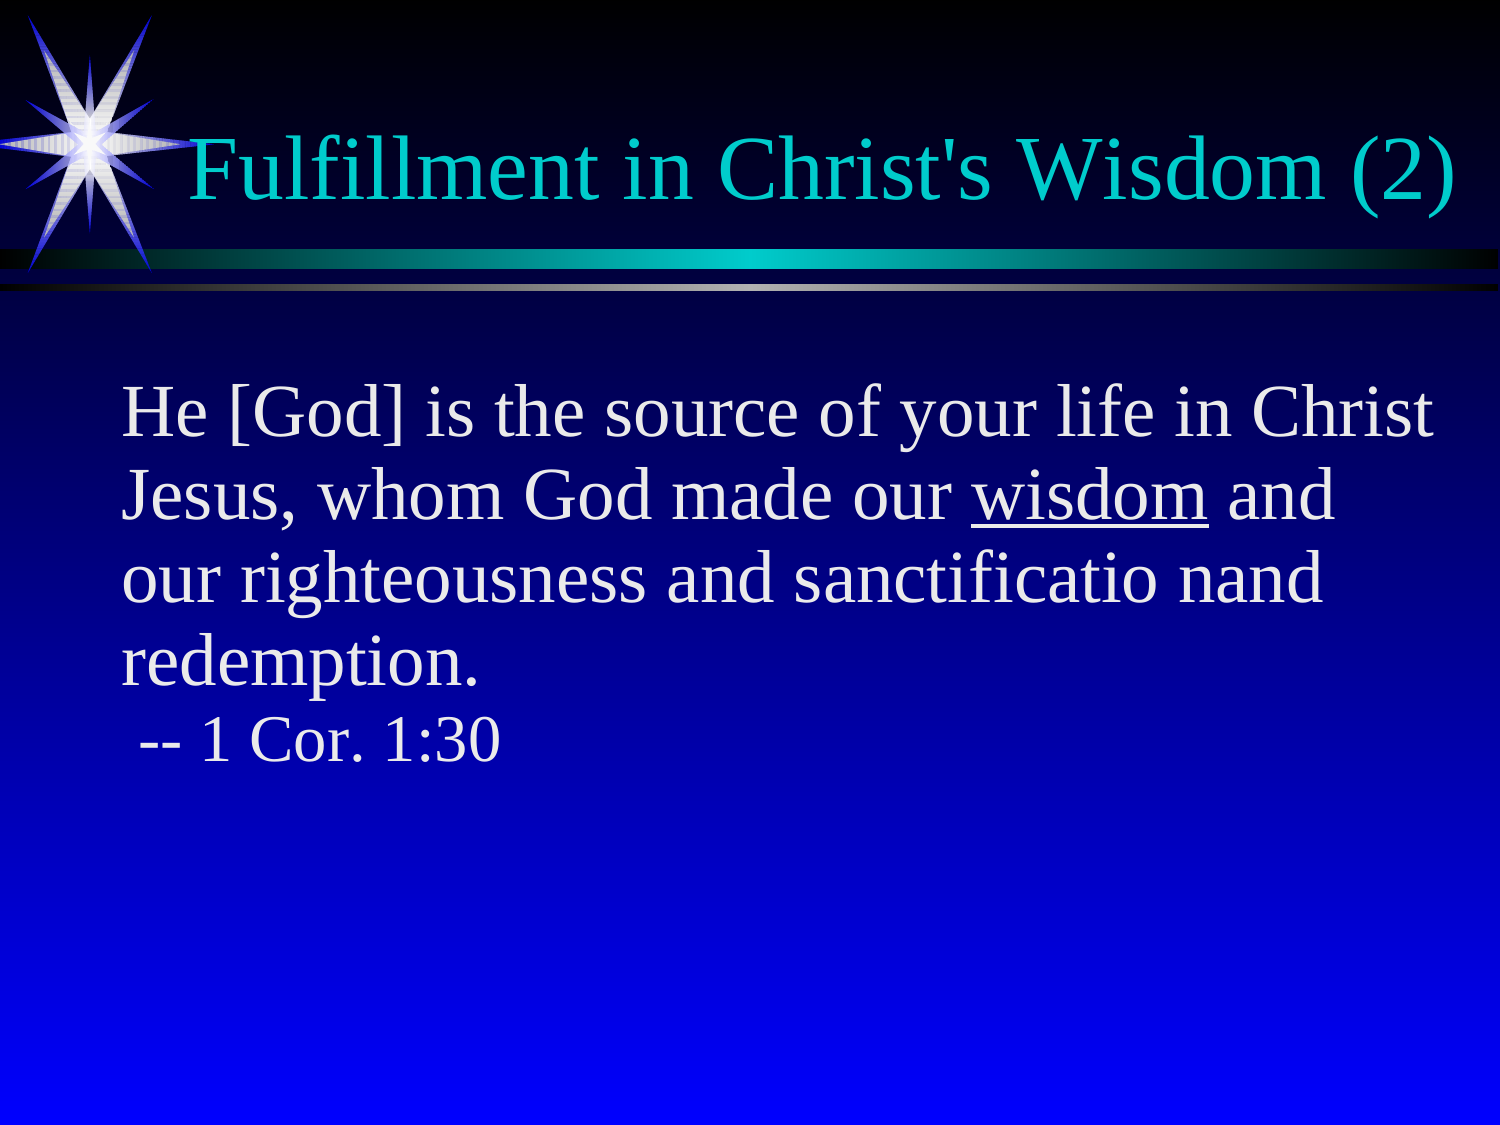

# Fulfillment in Christ's Wisdom (2)
He [God] is the source of your life in Christ Jesus, whom God made our wisdom and our righteousness and sanctificatio nand redemption.
 -- 1 Cor. 1:30